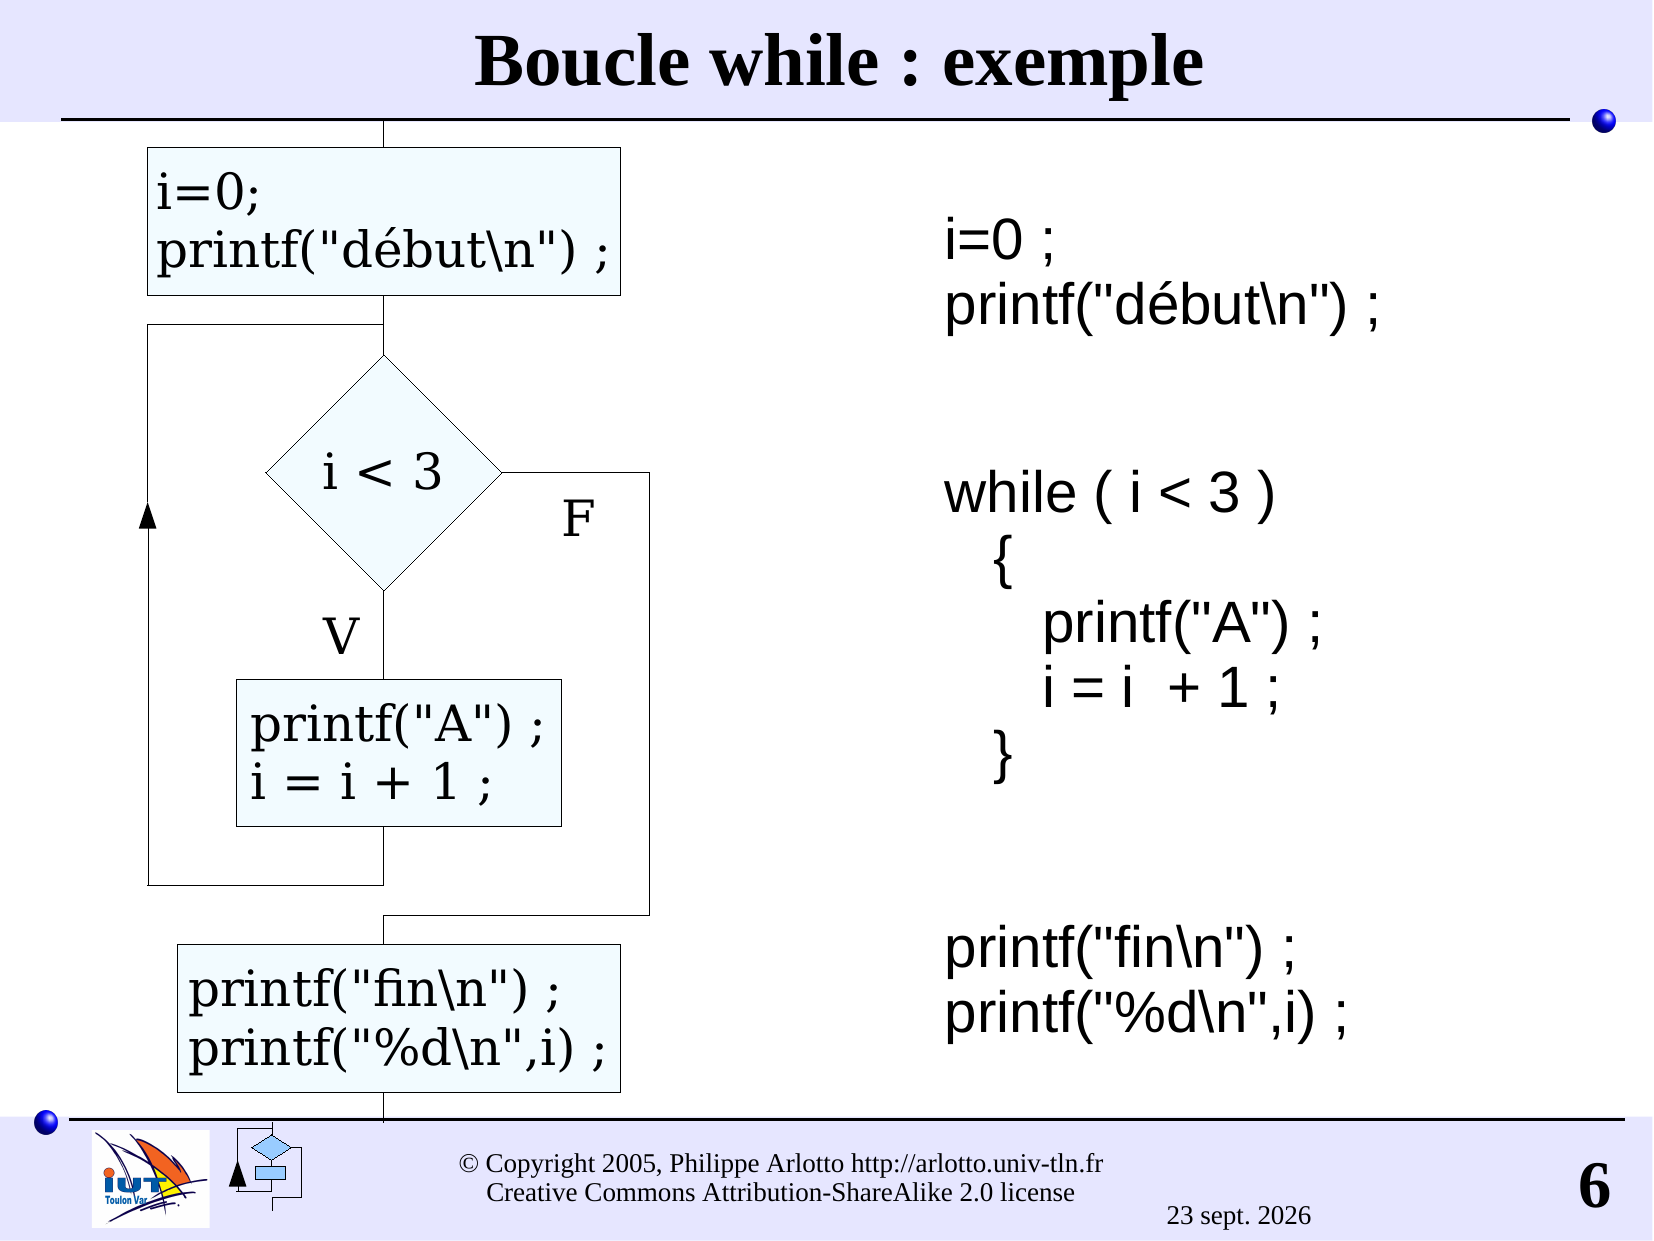

# Boucle while : exemple
i=0;
printf("début\n") ;
i=0 ;
printf("début\n") ;
while ( i < 3 )
 {
 printf("A") ;
 i = i + 1 ;
 }
printf("fin\n") ;
printf("%d\n",i) ;
i < 3
F
V
printf("A") ;
i = i + 1 ;
printf("fin\n") ;
printf("%d\n",i) ;